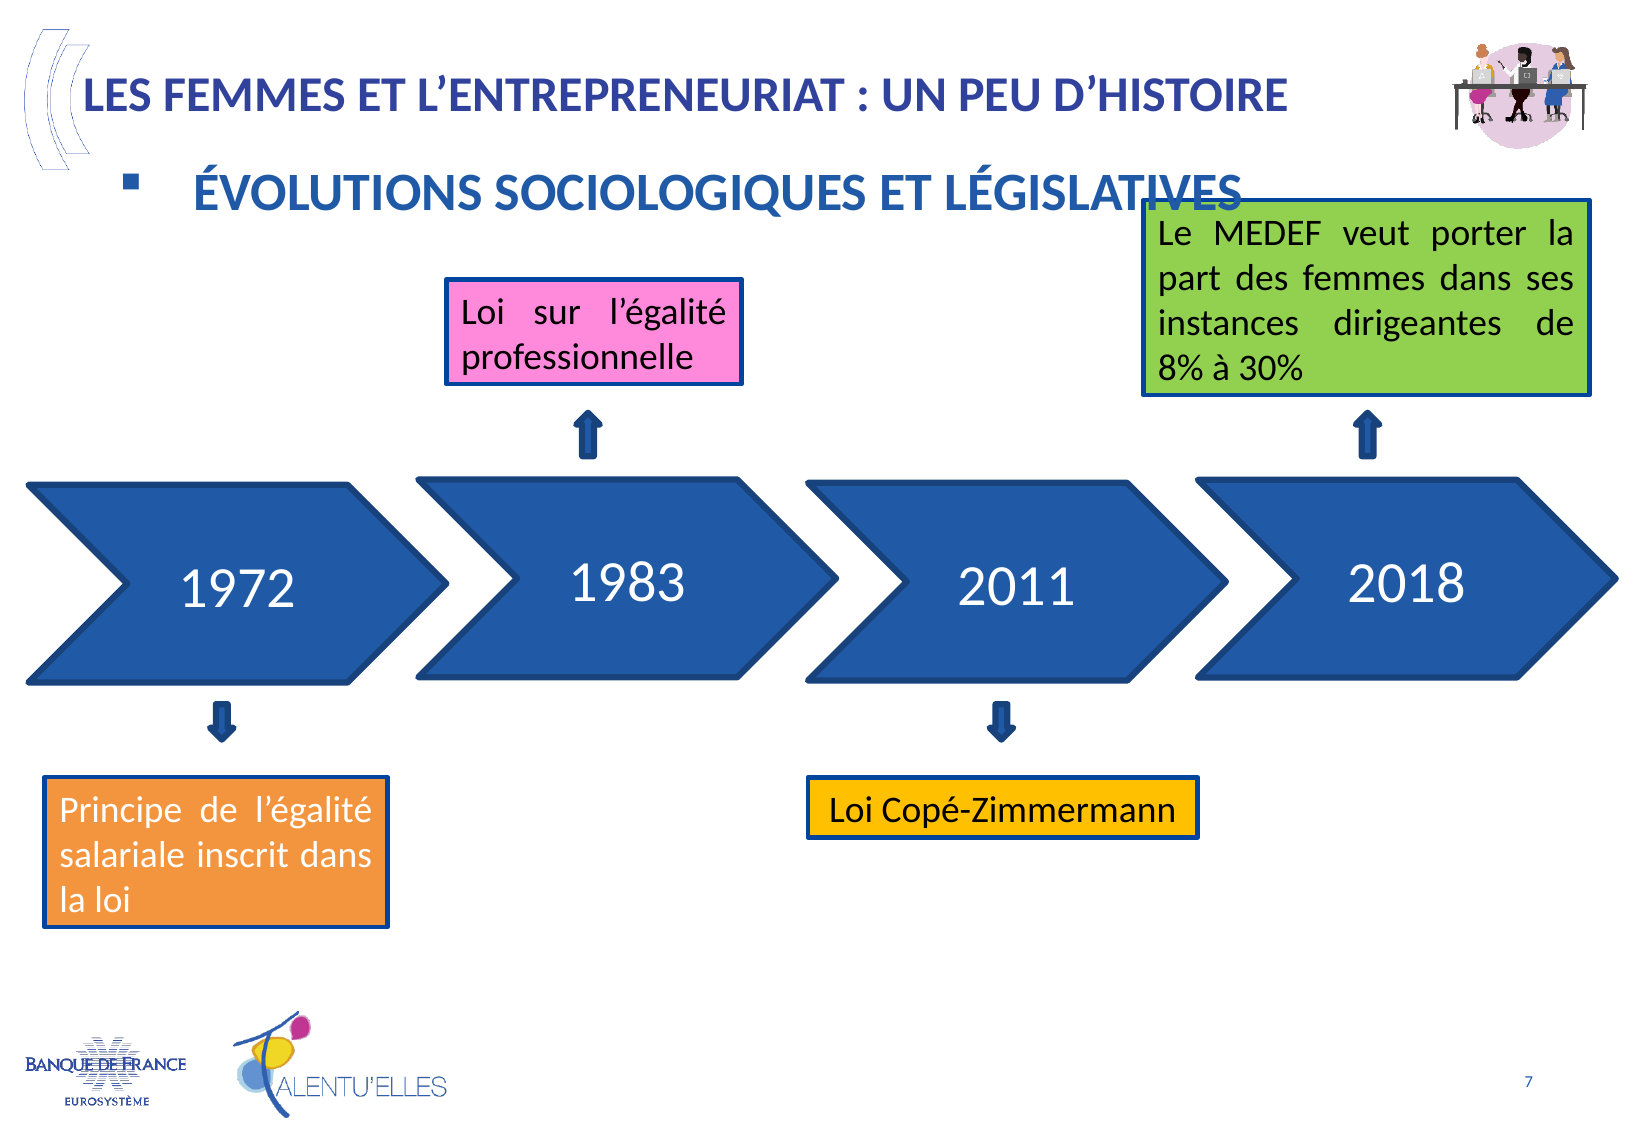

# Les Femmes et l’entrepreneuriat : un peu d’HISTOIRE
Évolutions sociologiques et législatives
Le MEDEF veut porter la part des femmes dans ses instances dirigeantes de 8% à 30%
Loi sur l’égalité professionnelle
1983
2018
2011
1972
Principe de l’égalité salariale inscrit dans la loi
Loi Copé-Zimmermann